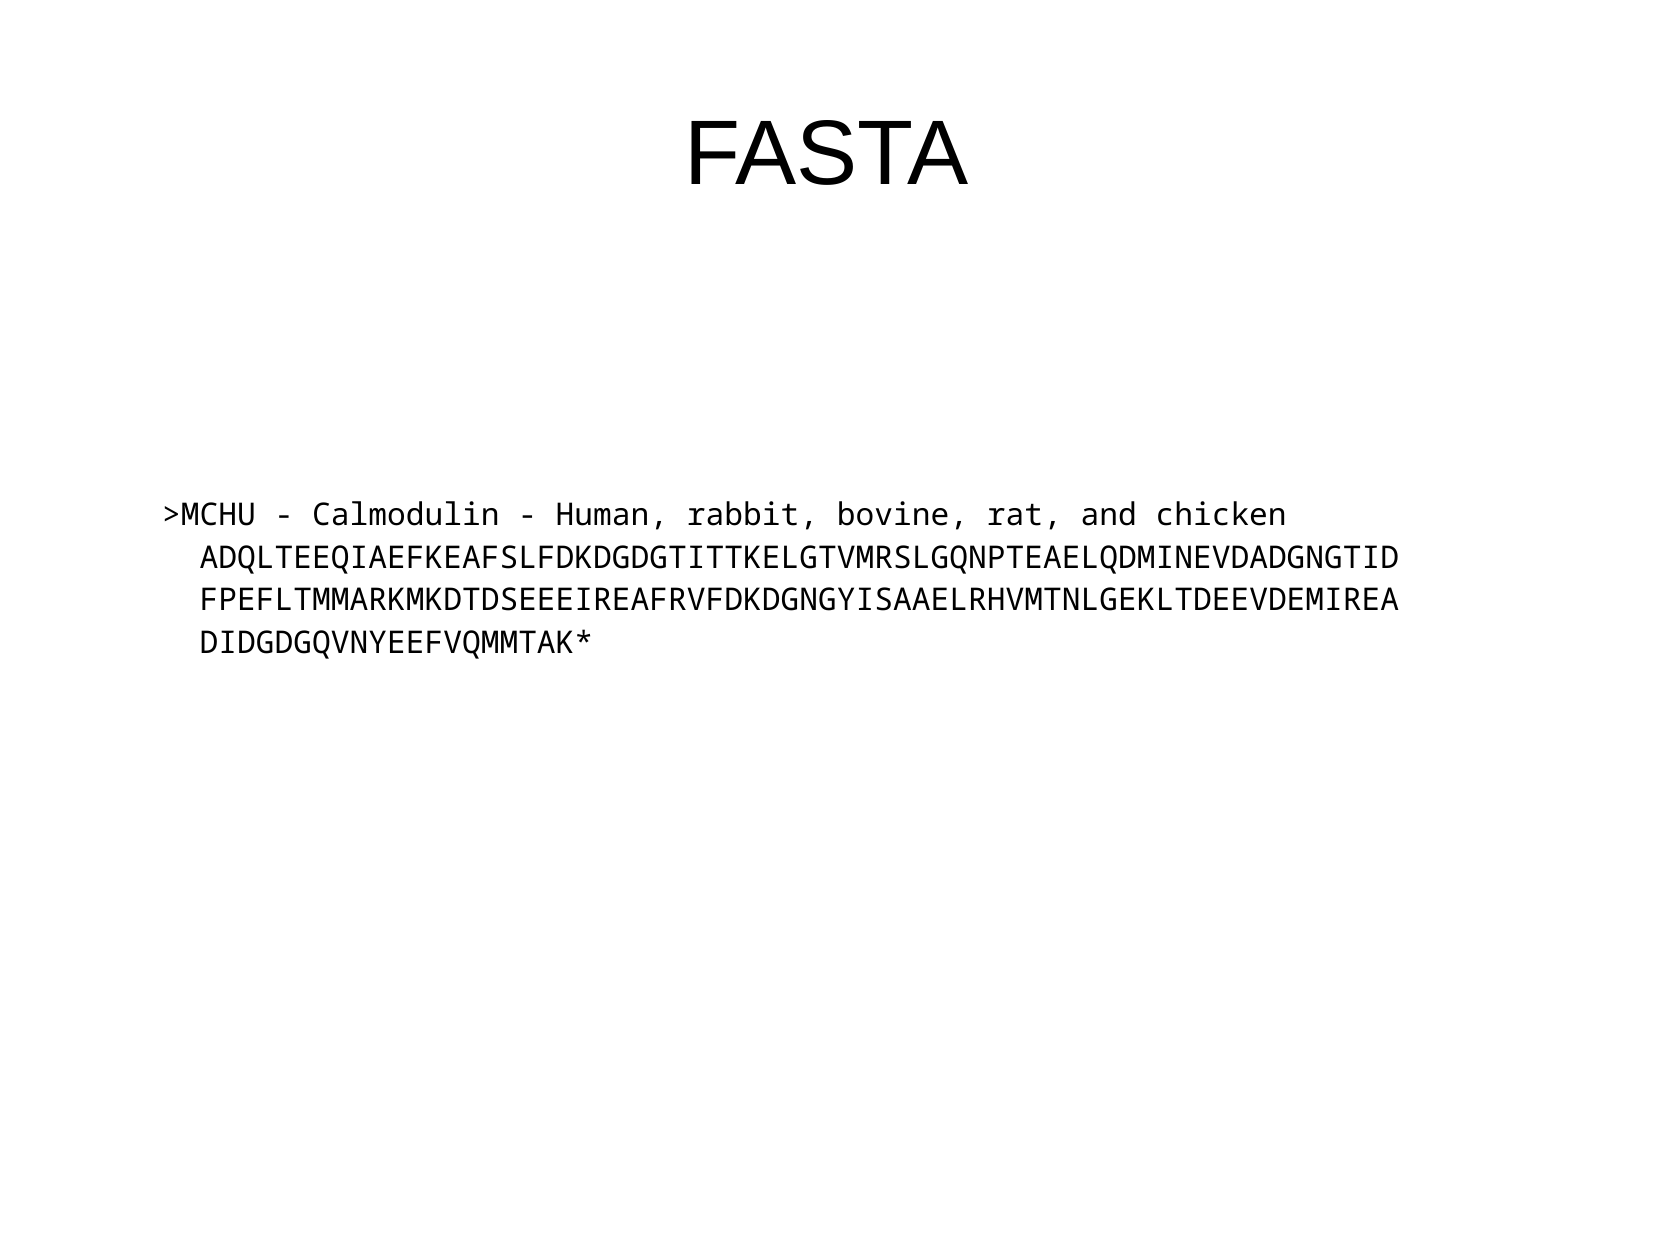

# FASTA
 >MCHU - Calmodulin - Human, rabbit, bovine, rat, and chicken
 ADQLTEEQIAEFKEAFSLFDKDGDGTITTKELGTVMRSLGQNPTEAELQDMINEVDADGNGTID
 FPEFLTMMARKMKDTDSEEEIREAFRVFDKDGNGYISAAELRHVMTNLGEKLTDEEVDEMIREA
 DIDGDGQVNYEEFVQMMTAK*